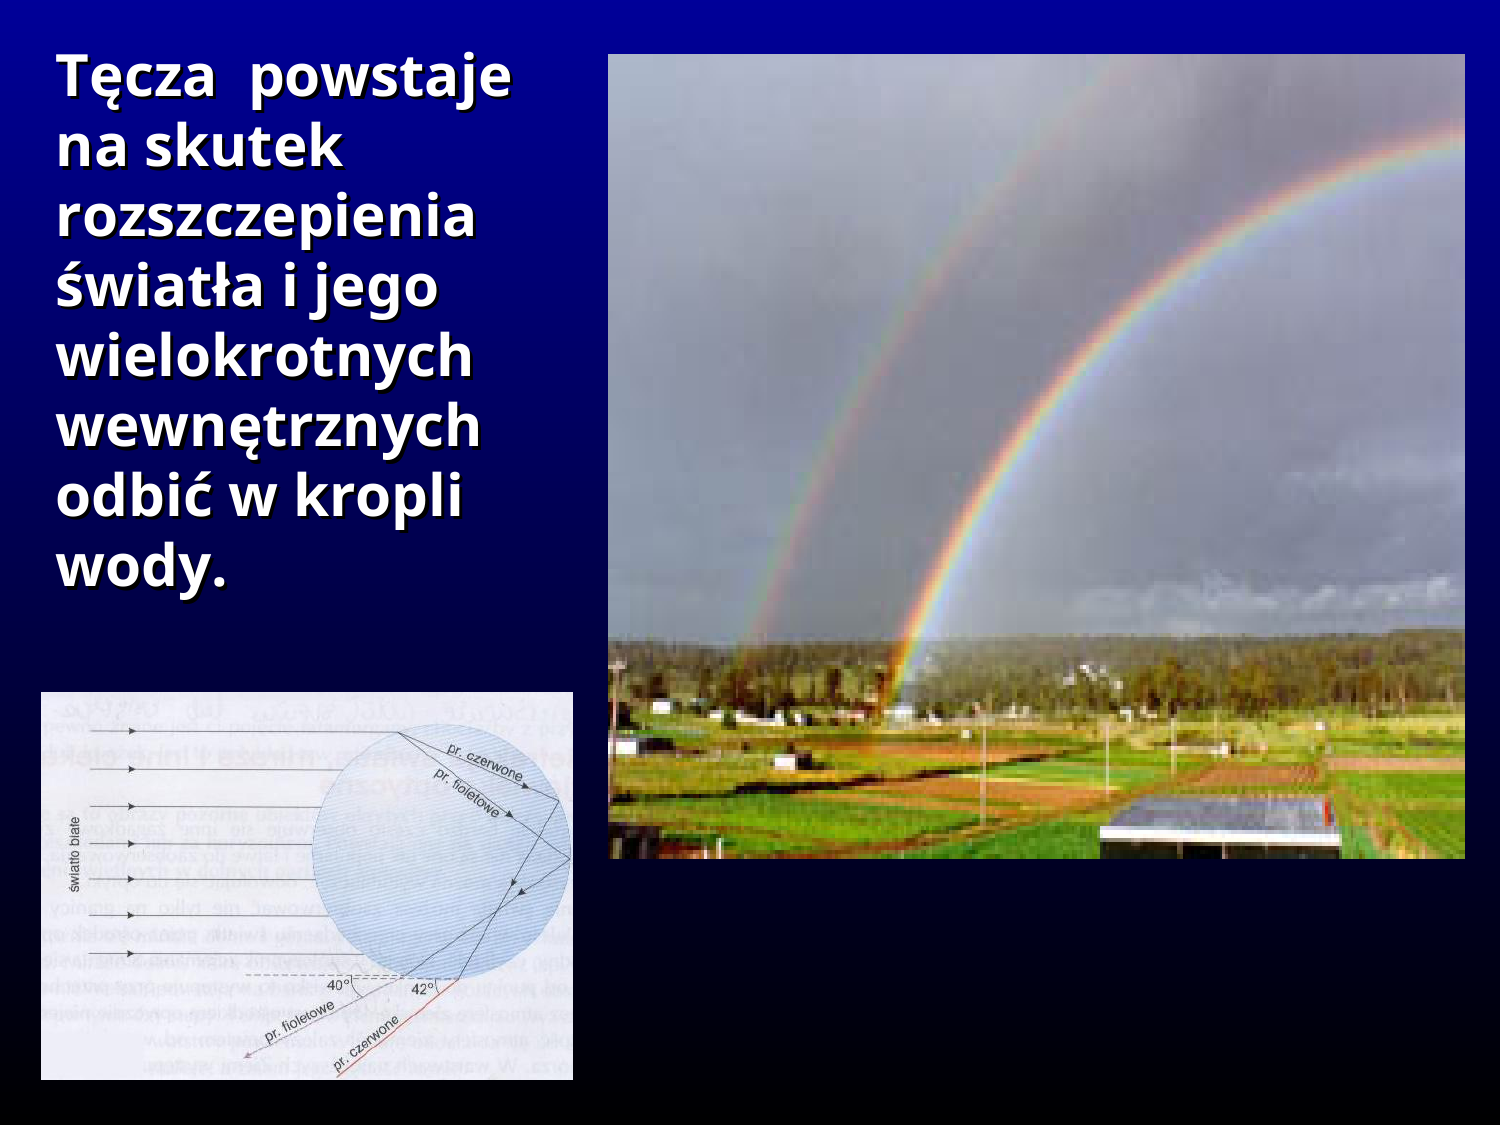

Tęcza powstaje na skutek rozszczepienia światła i jego wielokrotnych wewnętrznych odbić w kropli wody.